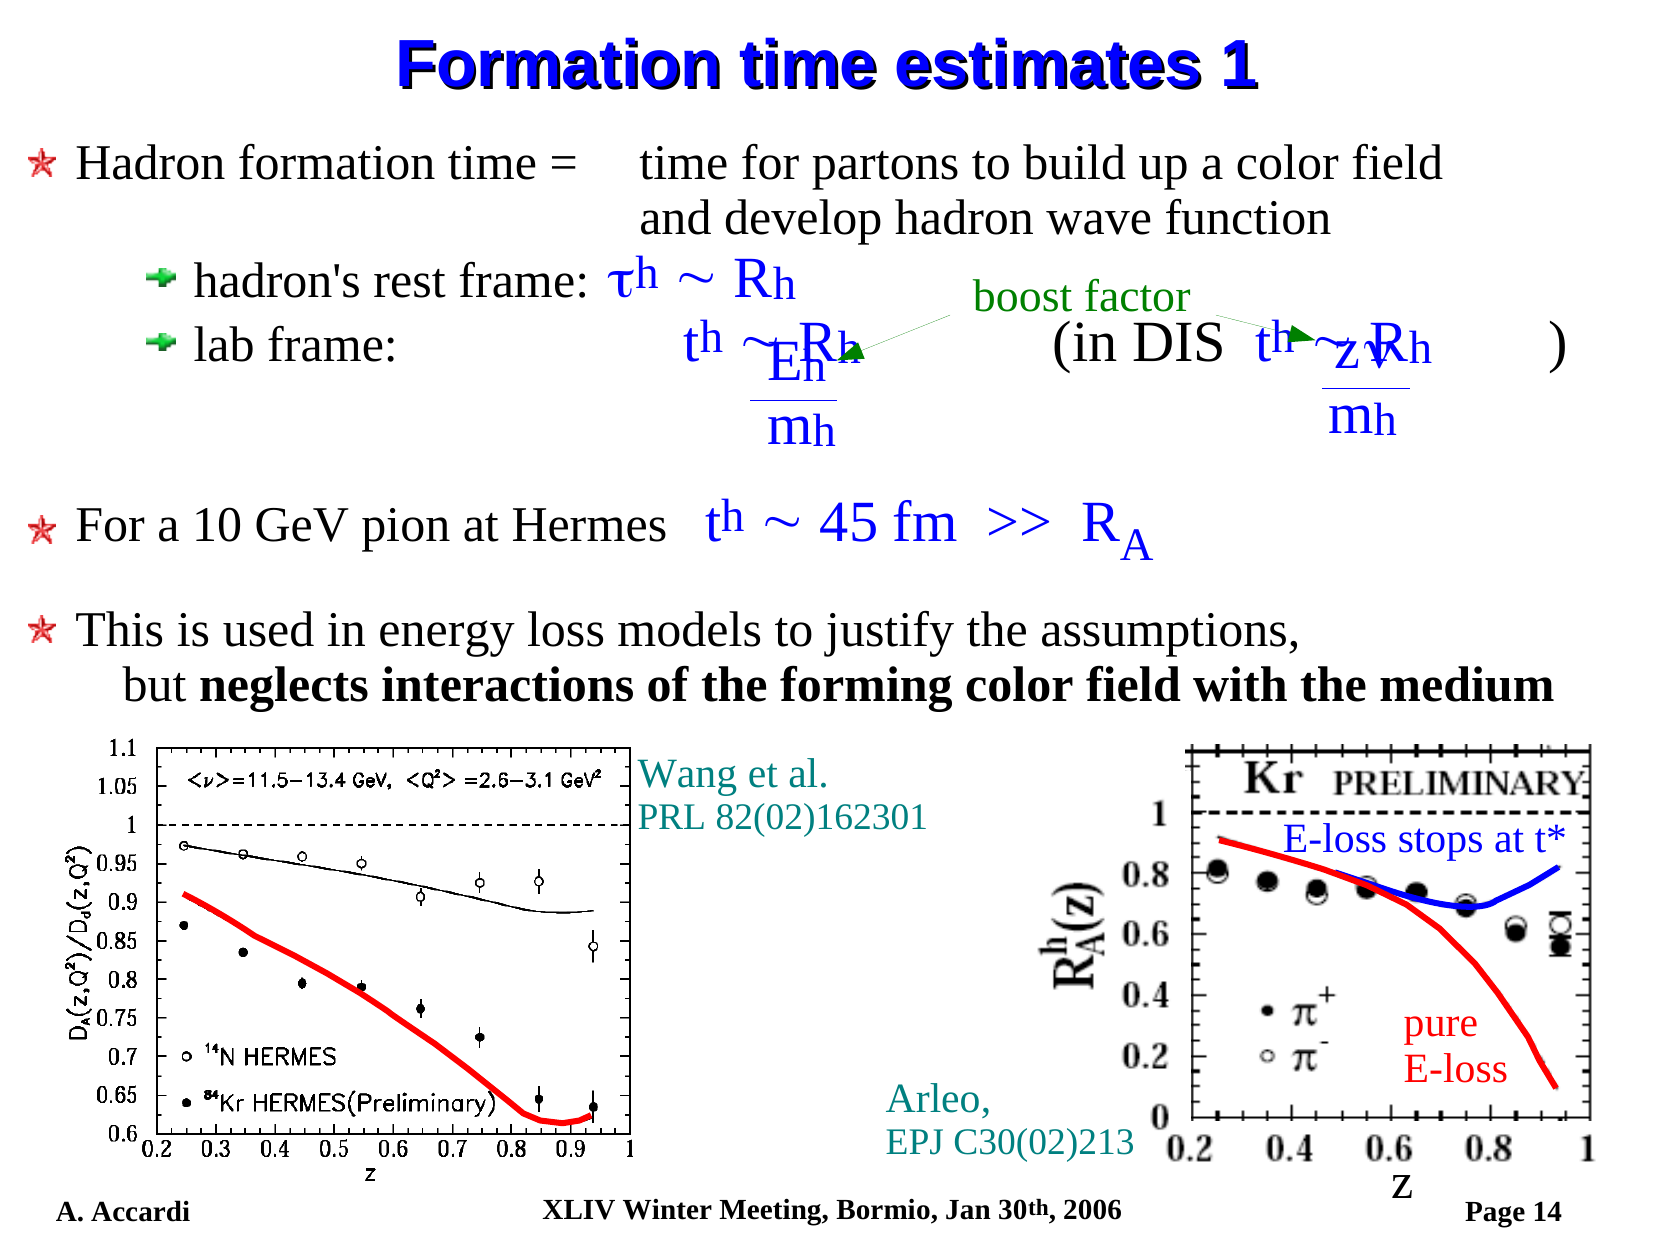

Formation time estimates 1
Hadron formation time = 	time for partons to build up a color field
							and develop hadron wave function
hadron's rest frame:	th  Rh
lab frame:				th  Rh 			(in DIS th  Rh )
boost factor
z n
Eh
mh
mh
For a 10 GeV pion at Hermes th  45 fm >> RA
This is used in energy loss models to justify the assumptions,
but neglects interactions of the forming color field with the medium
Wang et al.
PRL 82(02)162301
z
E-loss stops at t*
pure
E-loss
Arleo,
EPJ C30(02)213
A. Accardi
XLIV Winter Meeting, Bormio, Jan 30th, 2006
Page